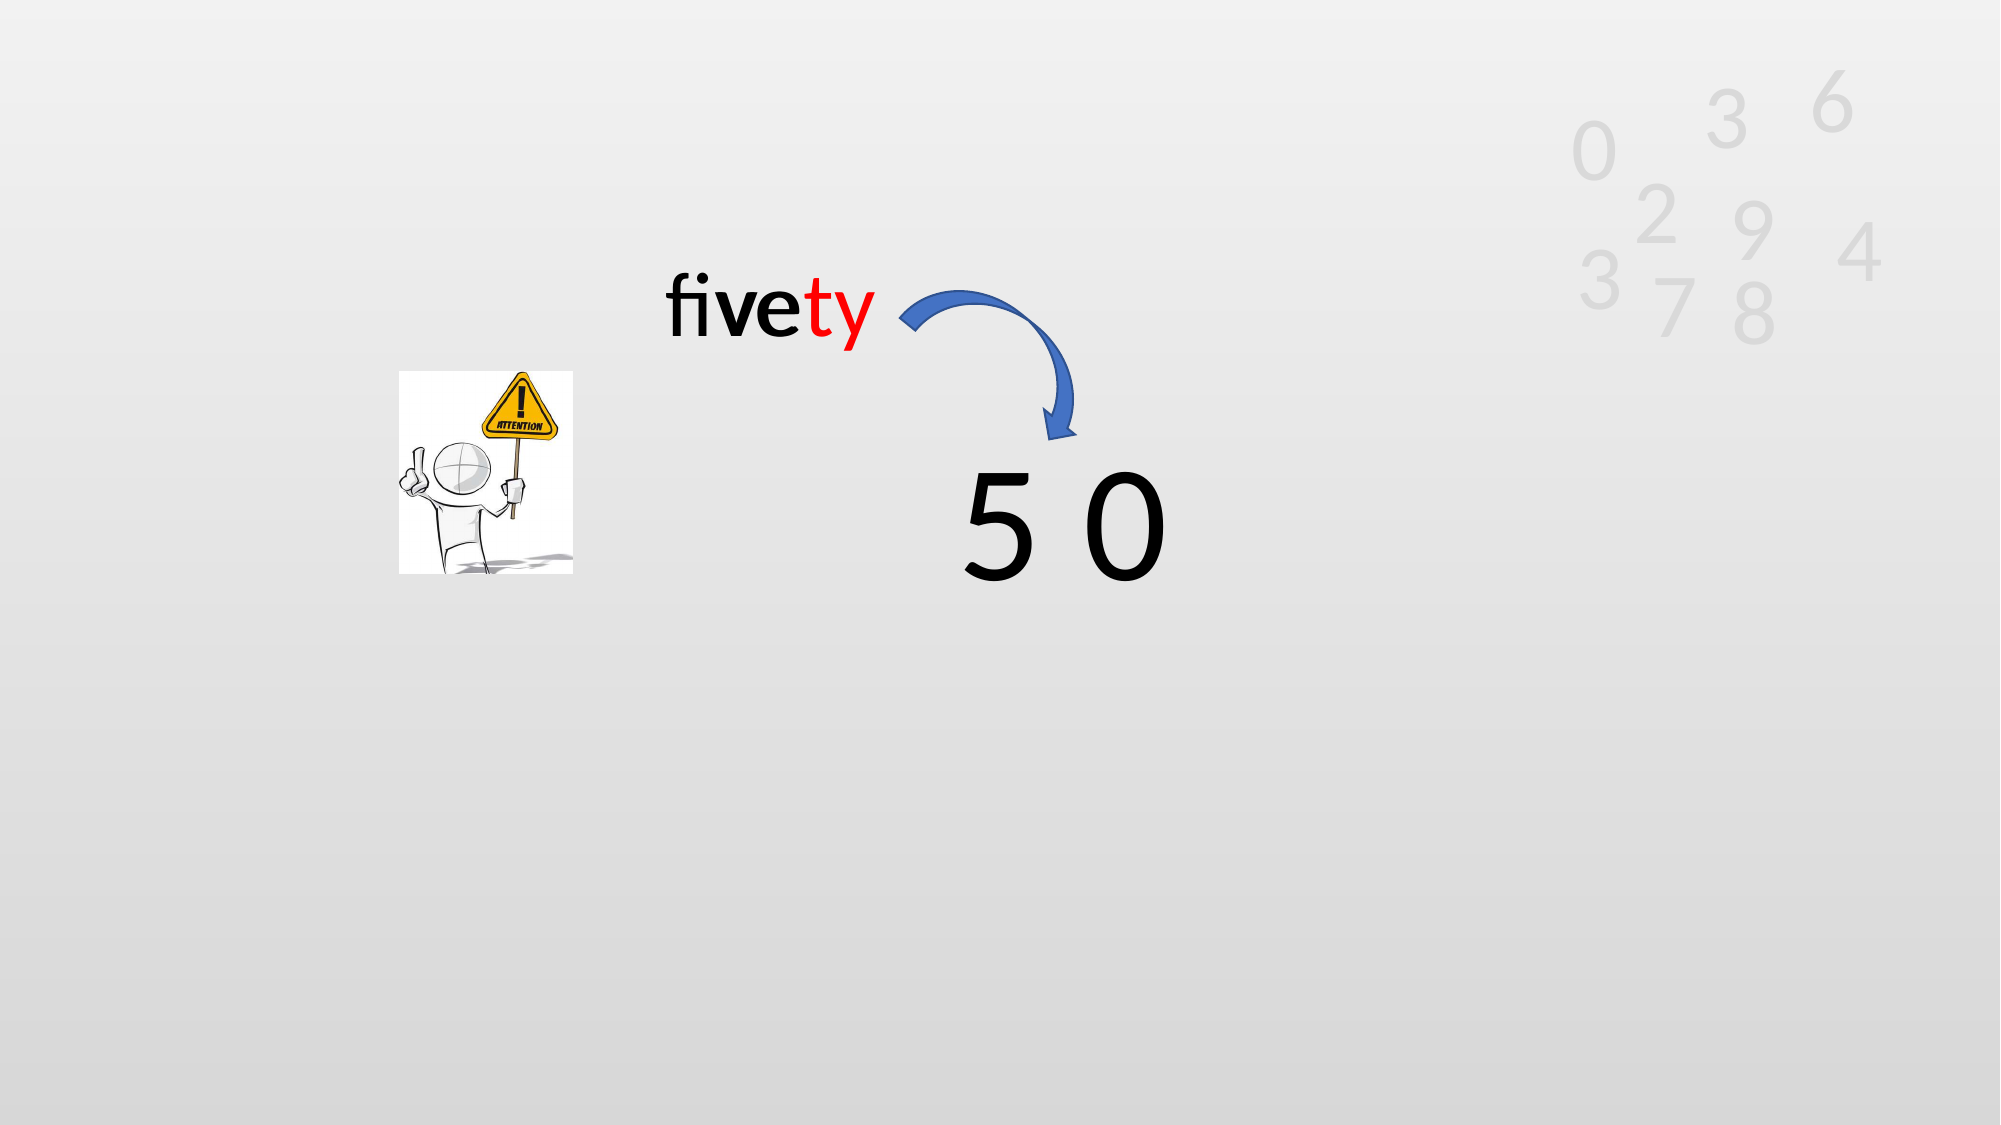

6
3
0
2
9
4
3
five
ve
ty
7
8
5
0